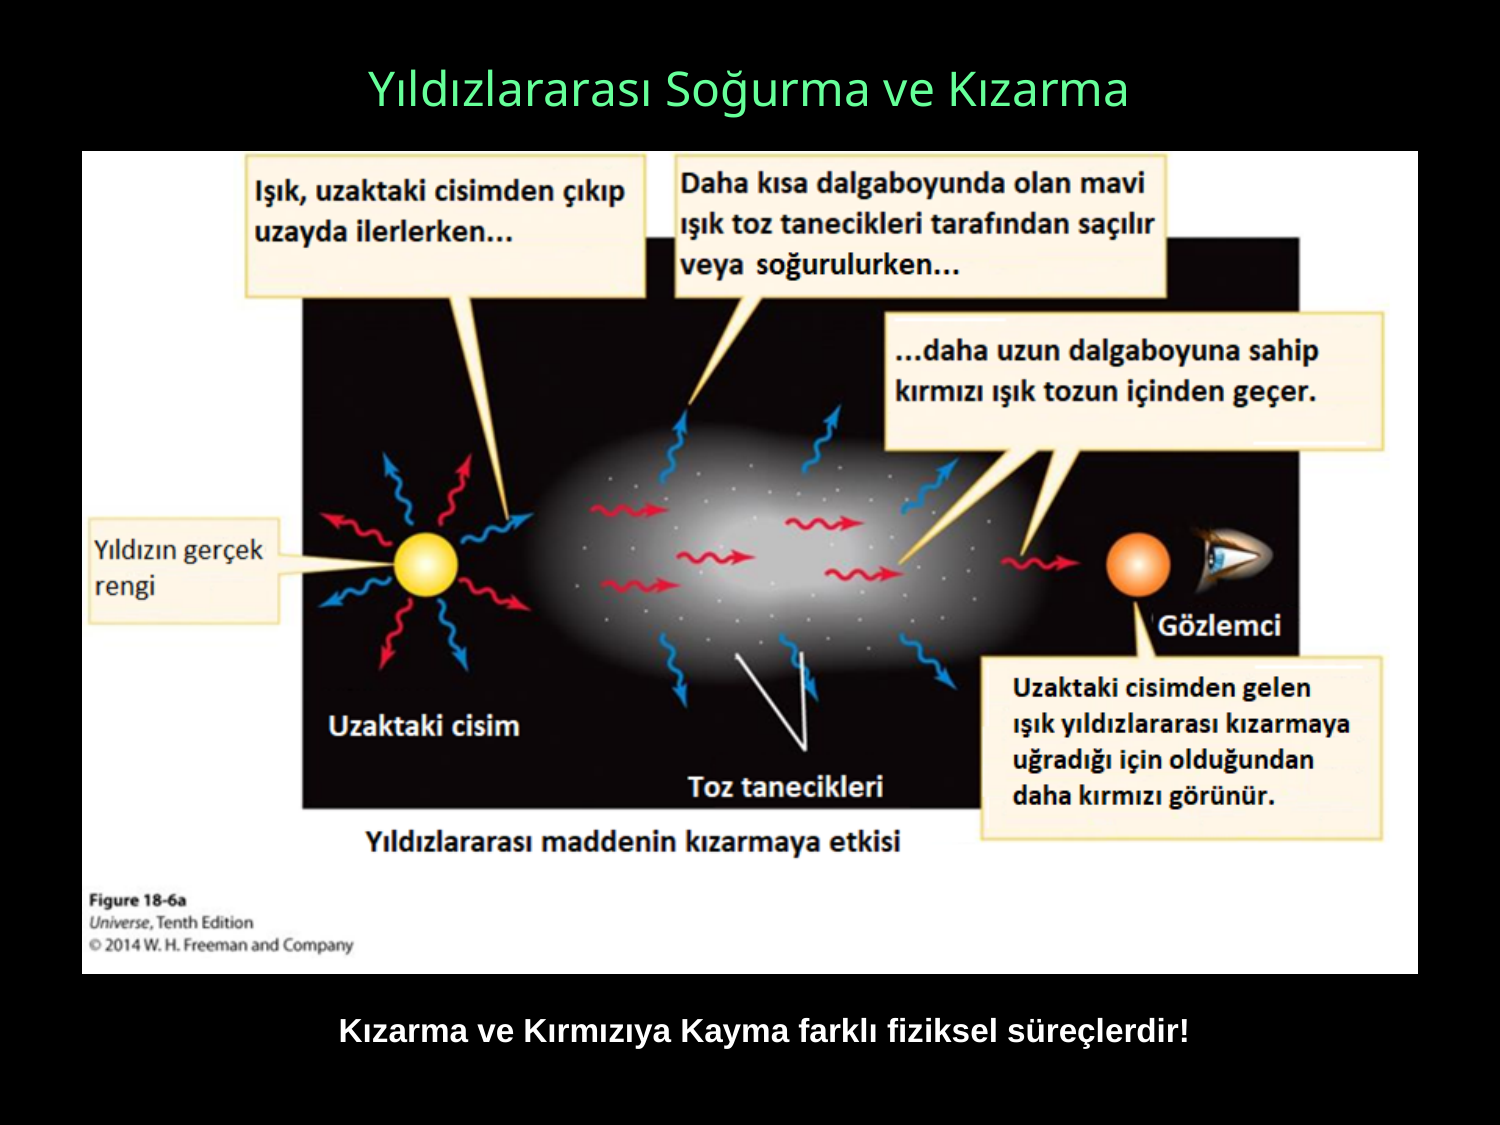

# Yıldızlararası Soğurma ve Kızarma
Kızarma ve Kırmızıya Kayma farklı fiziksel süreçlerdir!